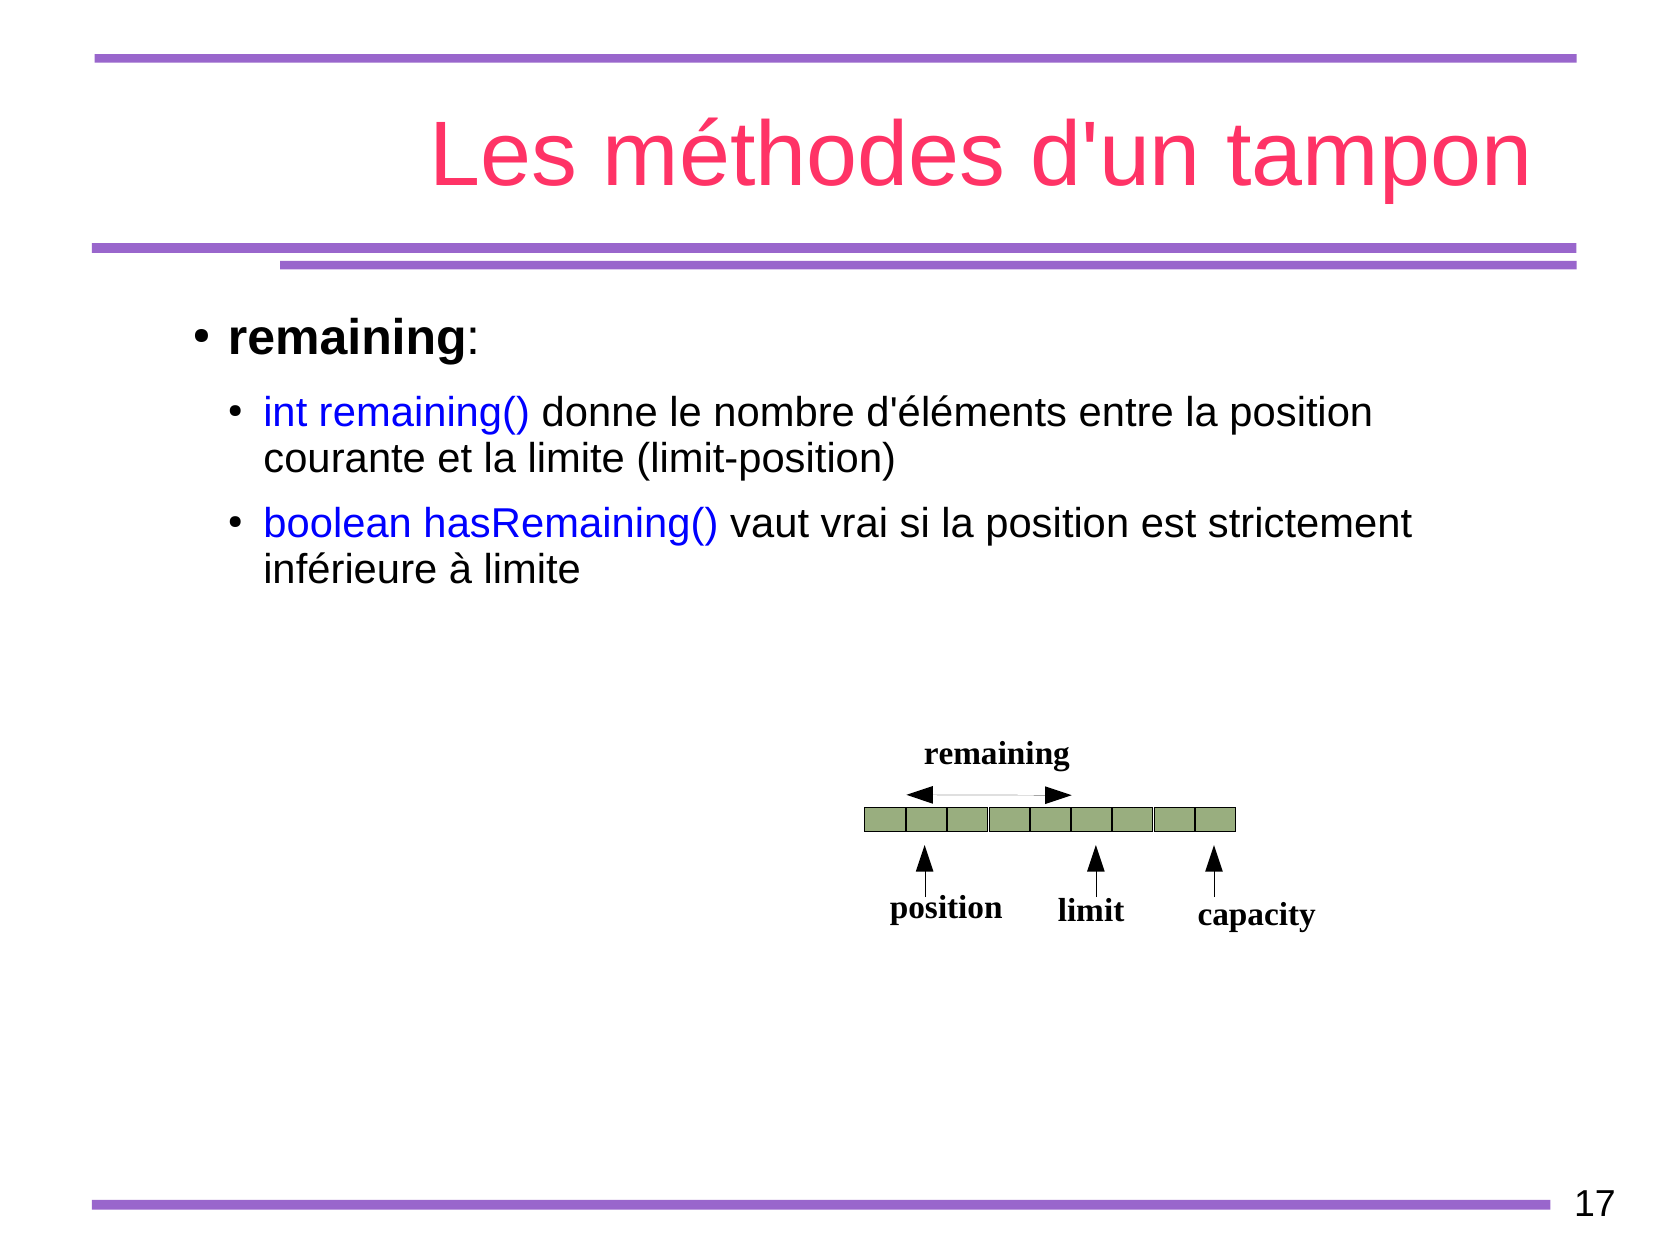

# Les méthodes d'un tampon
remaining:
int remaining() donne le nombre d'éléments entre la position courante et la limite (limit-position)
boolean hasRemaining() vaut vrai si la position est strictement inférieure à limite
remaining
position
limit
capacity